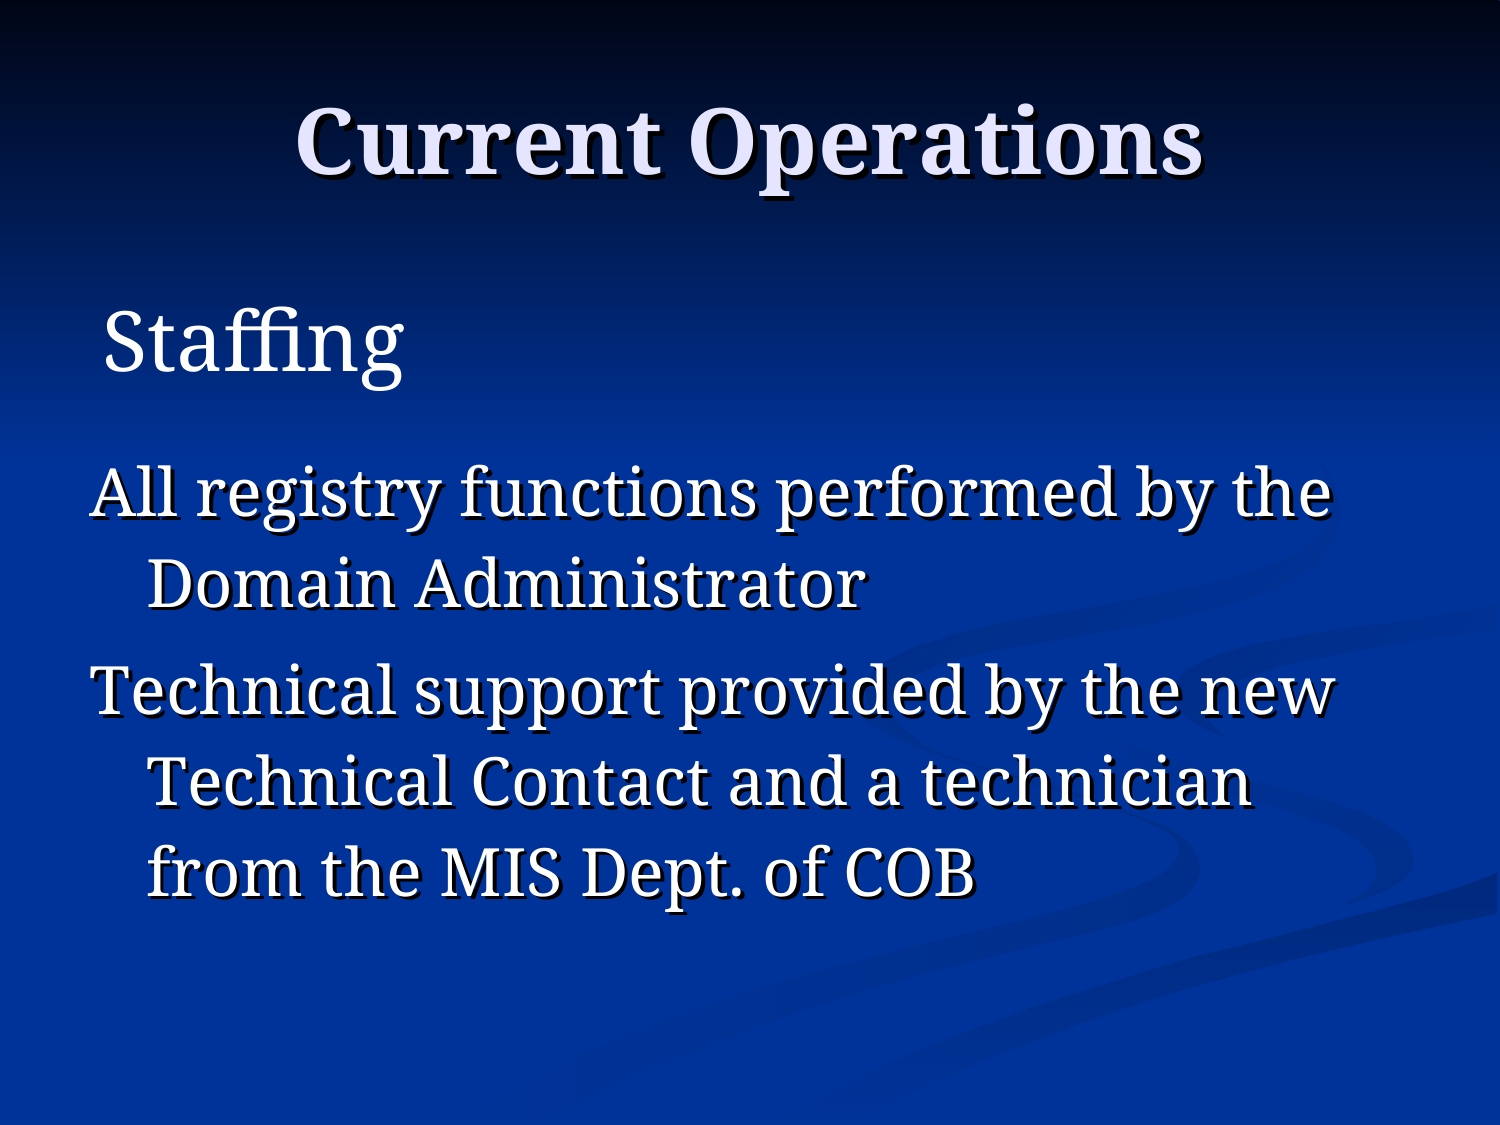

# Current Operations
Staffing
All registry functions performed by the Domain Administrator
Technical support provided by the new Technical Contact and a technician from the MIS Dept. of COB